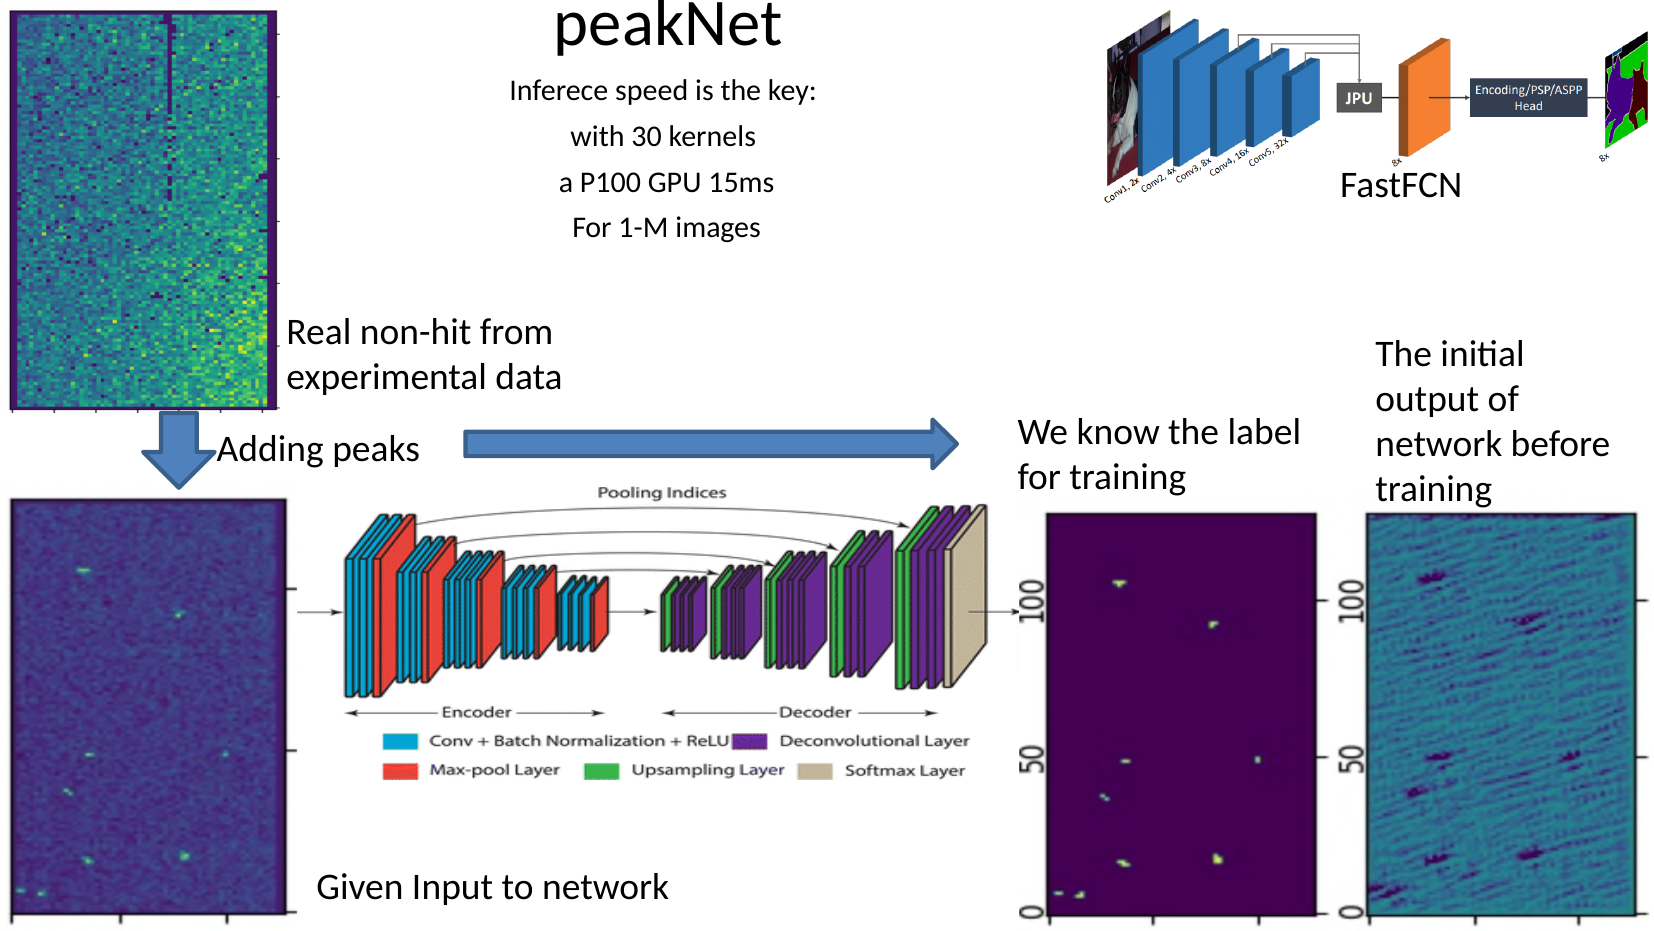

peakNet
# Inferece speed is the key:
with 30 kernels
a P100 GPU 15ms
For 1-M images
FastFCN
Real non-hit from
experimental data
The initial output of network before training
We know the label
for training
Adding peaks
Given Input to network